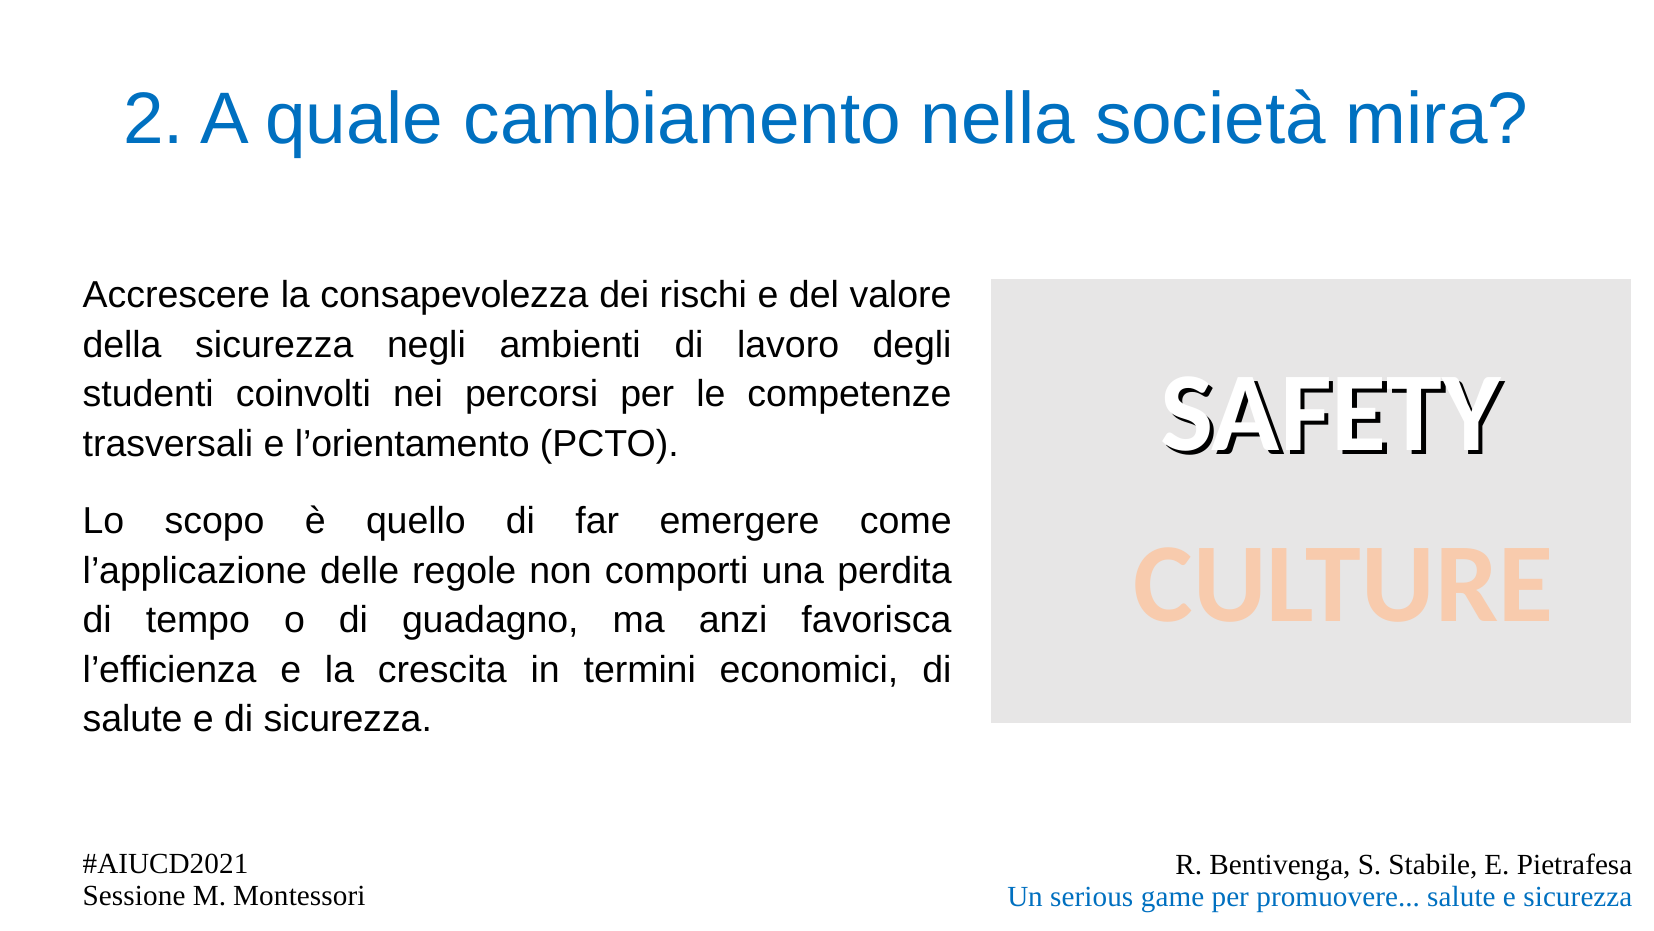

# 2. A quale cambiamento nella società mira?
Accrescere la consapevolezza dei rischi e del valore della sicurezza negli ambienti di lavoro degli studenti coinvolti nei percorsi per le competenze trasversali e l’orientamento (PCTO).
Lo scopo è quello di far emergere come l’applicazione delle regole non comporti una perdita di tempo o di guadagno, ma anzi favorisca l’efficienza e la crescita in termini economici, di salute e di sicurezza.
SAFETY
CULTURE
#AIUCD2021
Sessione M. Montessori
R. Bentivenga, S. Stabile, E. Pietrafesa
Un serious game per promuovere... salute e sicurezza